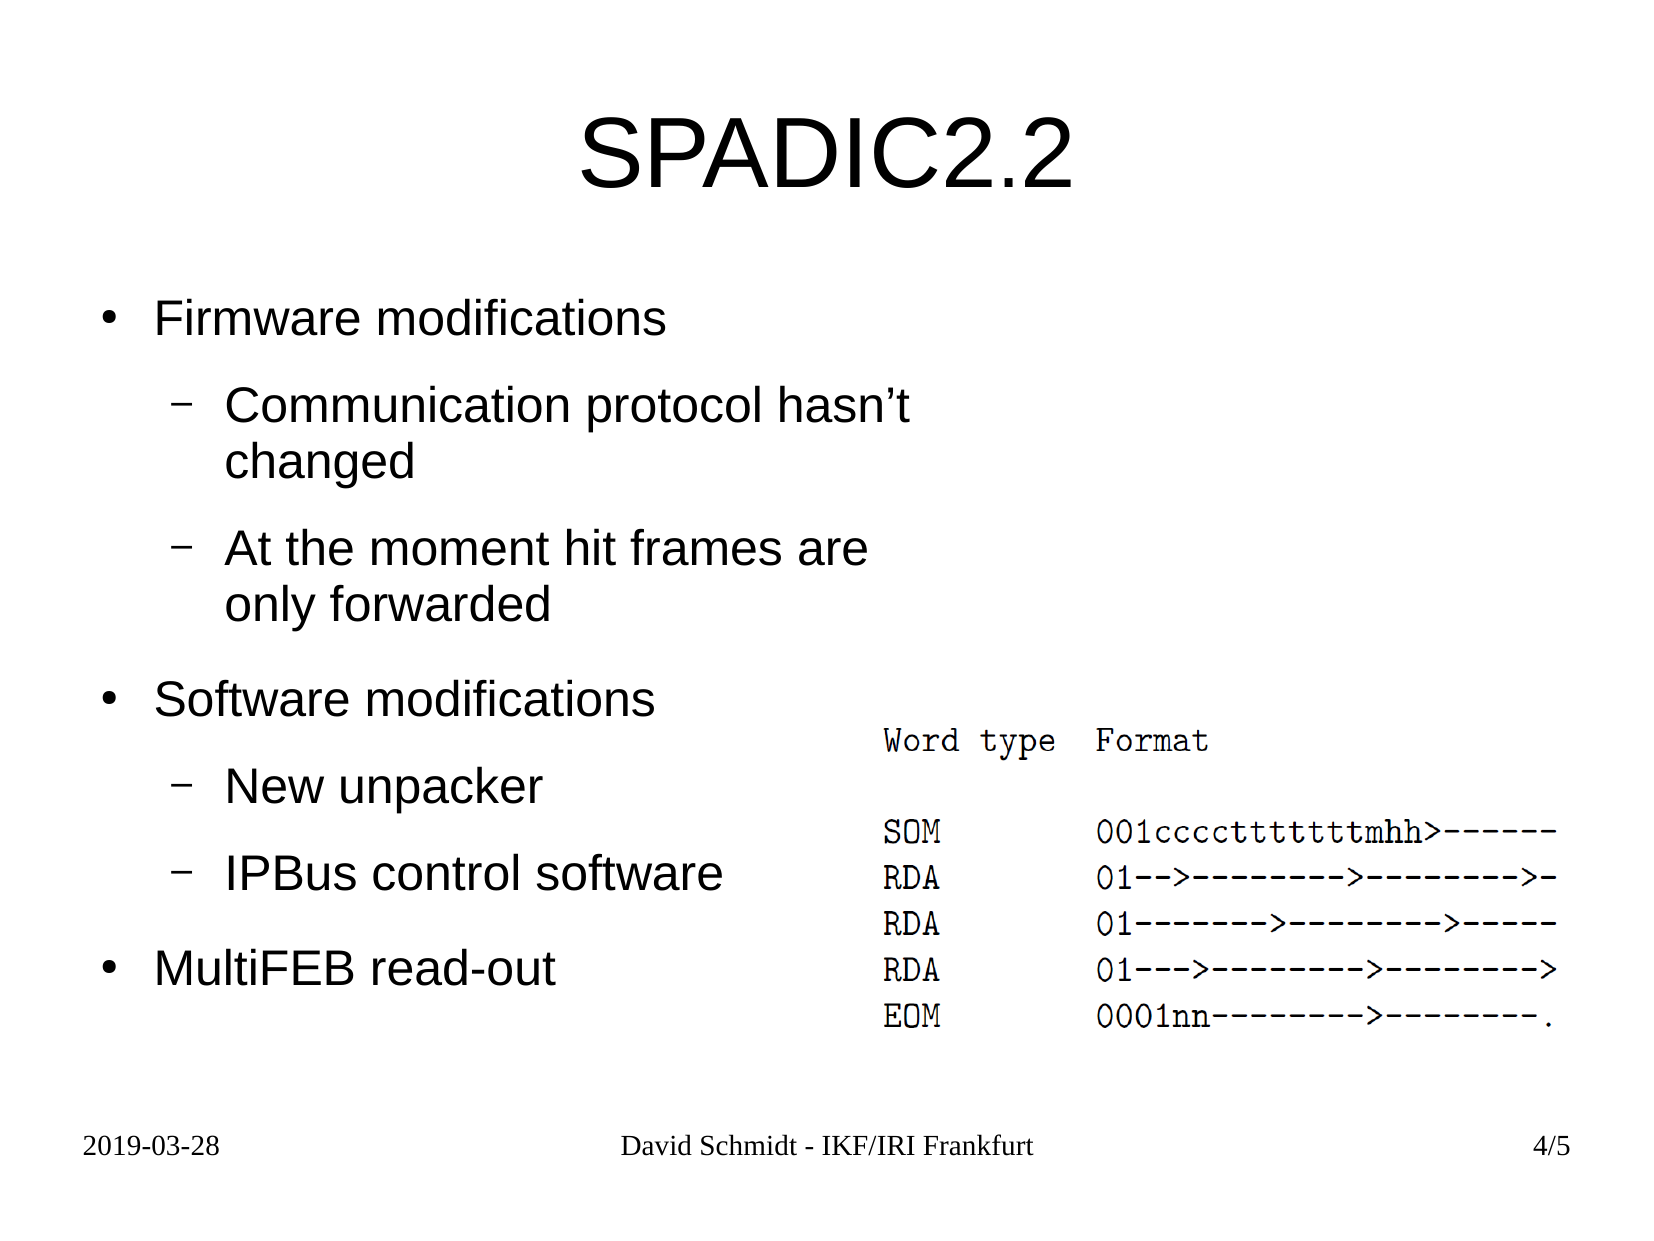

# SPADIC2.2
Firmware modifications
Communication protocol hasn’t changed
At the moment hit frames are only forwarded
Software modifications
New unpacker
IPBus control software
MultiFEB read-out
2019-03-28
David Schmidt - IKF/IRI Frankfurt
4